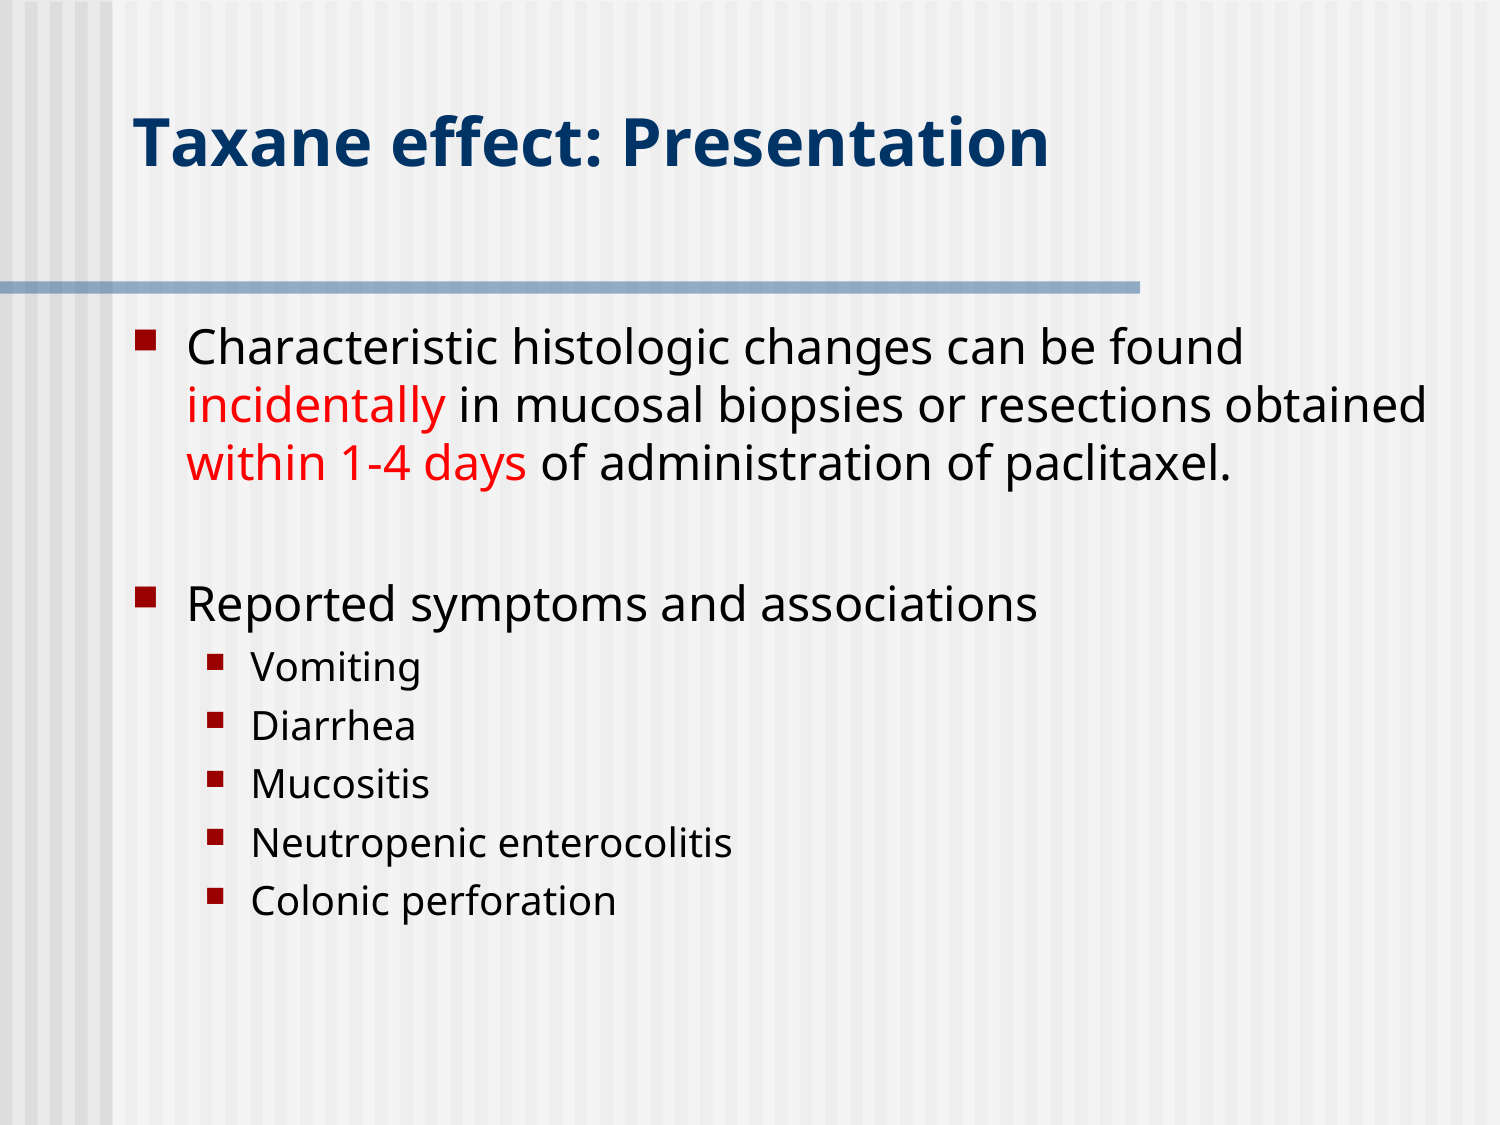

# Taxane effect: Presentation
Characteristic histologic changes can be found incidentally in mucosal biopsies or resections obtained within 1-4 days of administration of paclitaxel.
Reported symptoms and associations
Vomiting
Diarrhea
Mucositis
Neutropenic enterocolitis
Colonic perforation